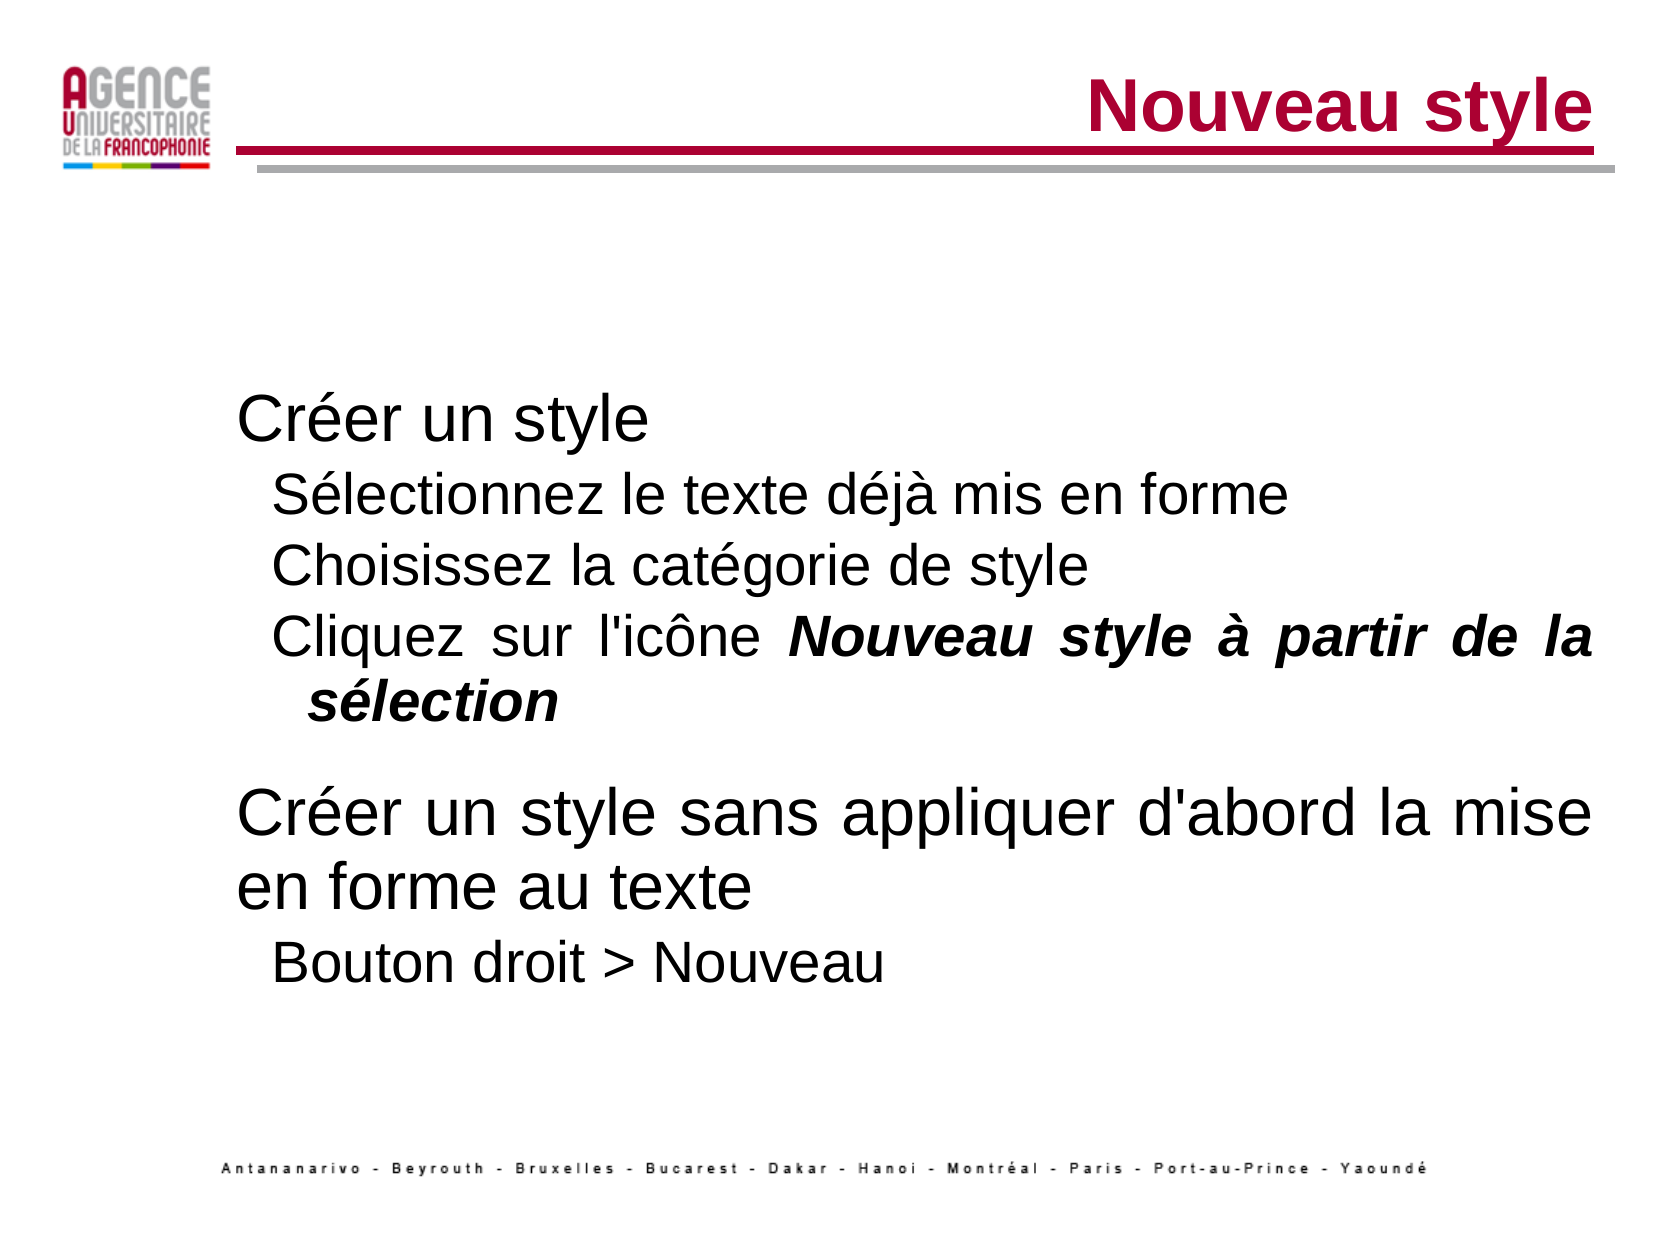

# Nouveau style
Créer un style
Sélectionnez le texte déjà mis en forme
Choisissez la catégorie de style
Cliquez sur l'icône Nouveau style à partir de la sélection
Créer un style sans appliquer d'abord la mise en forme au texte
Bouton droit > Nouveau